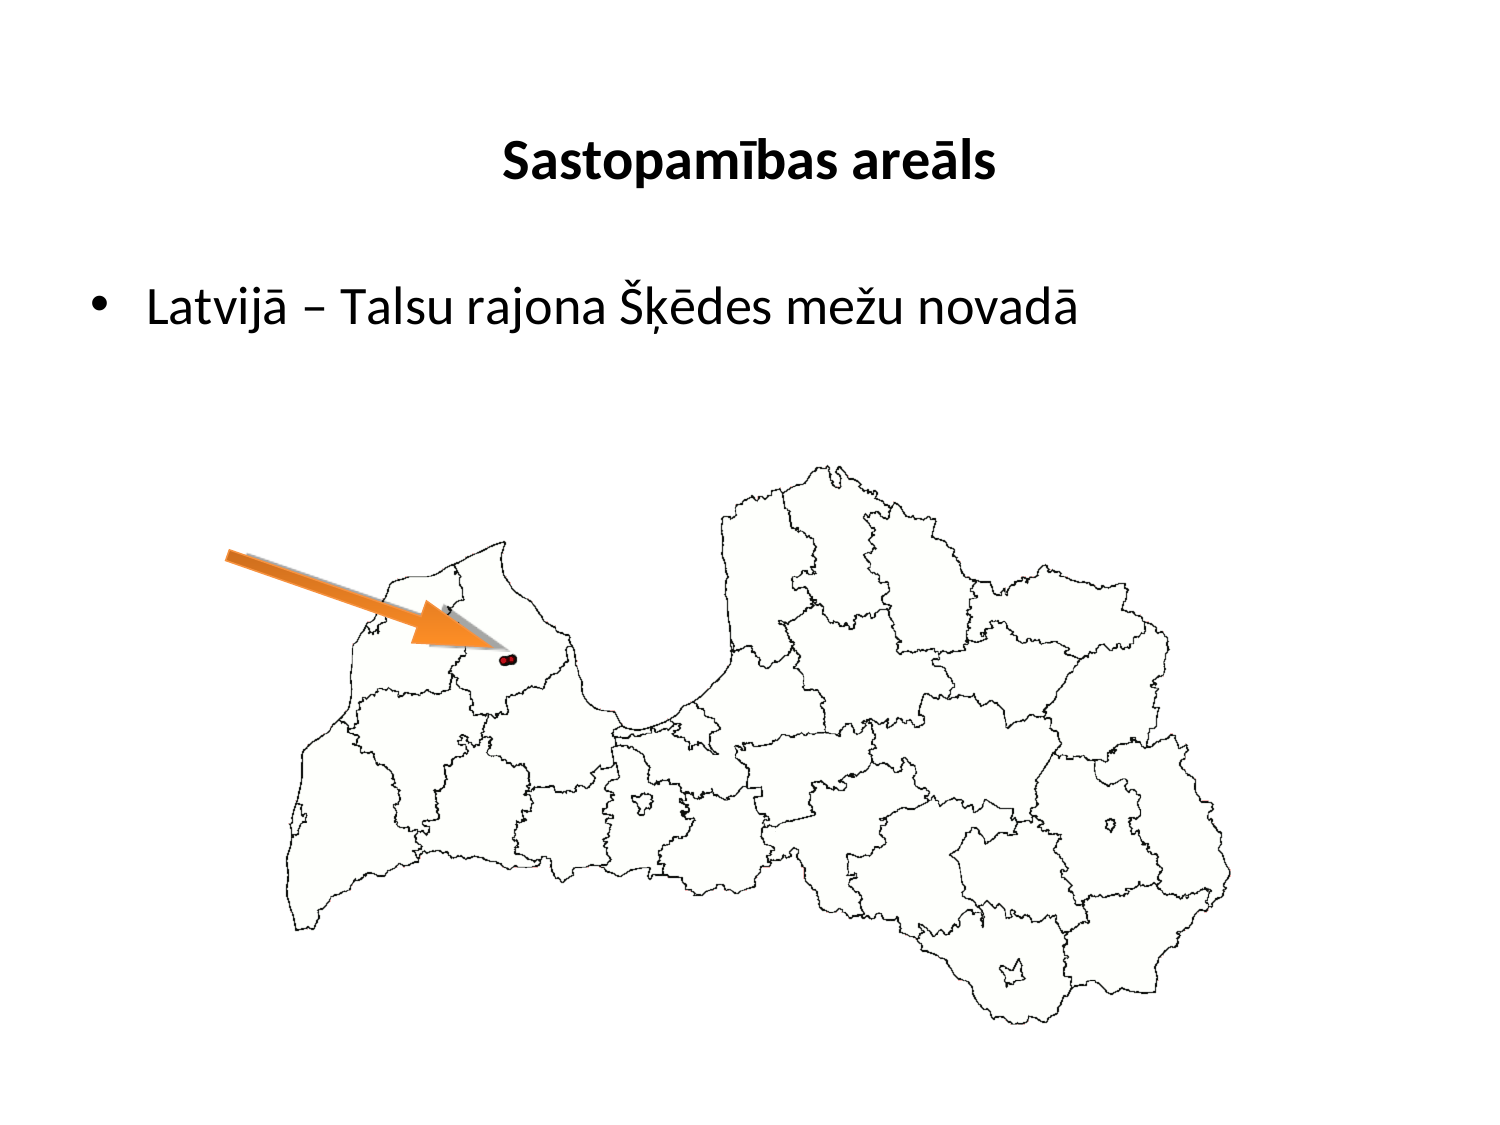

# Sastopamības areāls
Latvijā – Talsu rajona Šķēdes mežu novadā